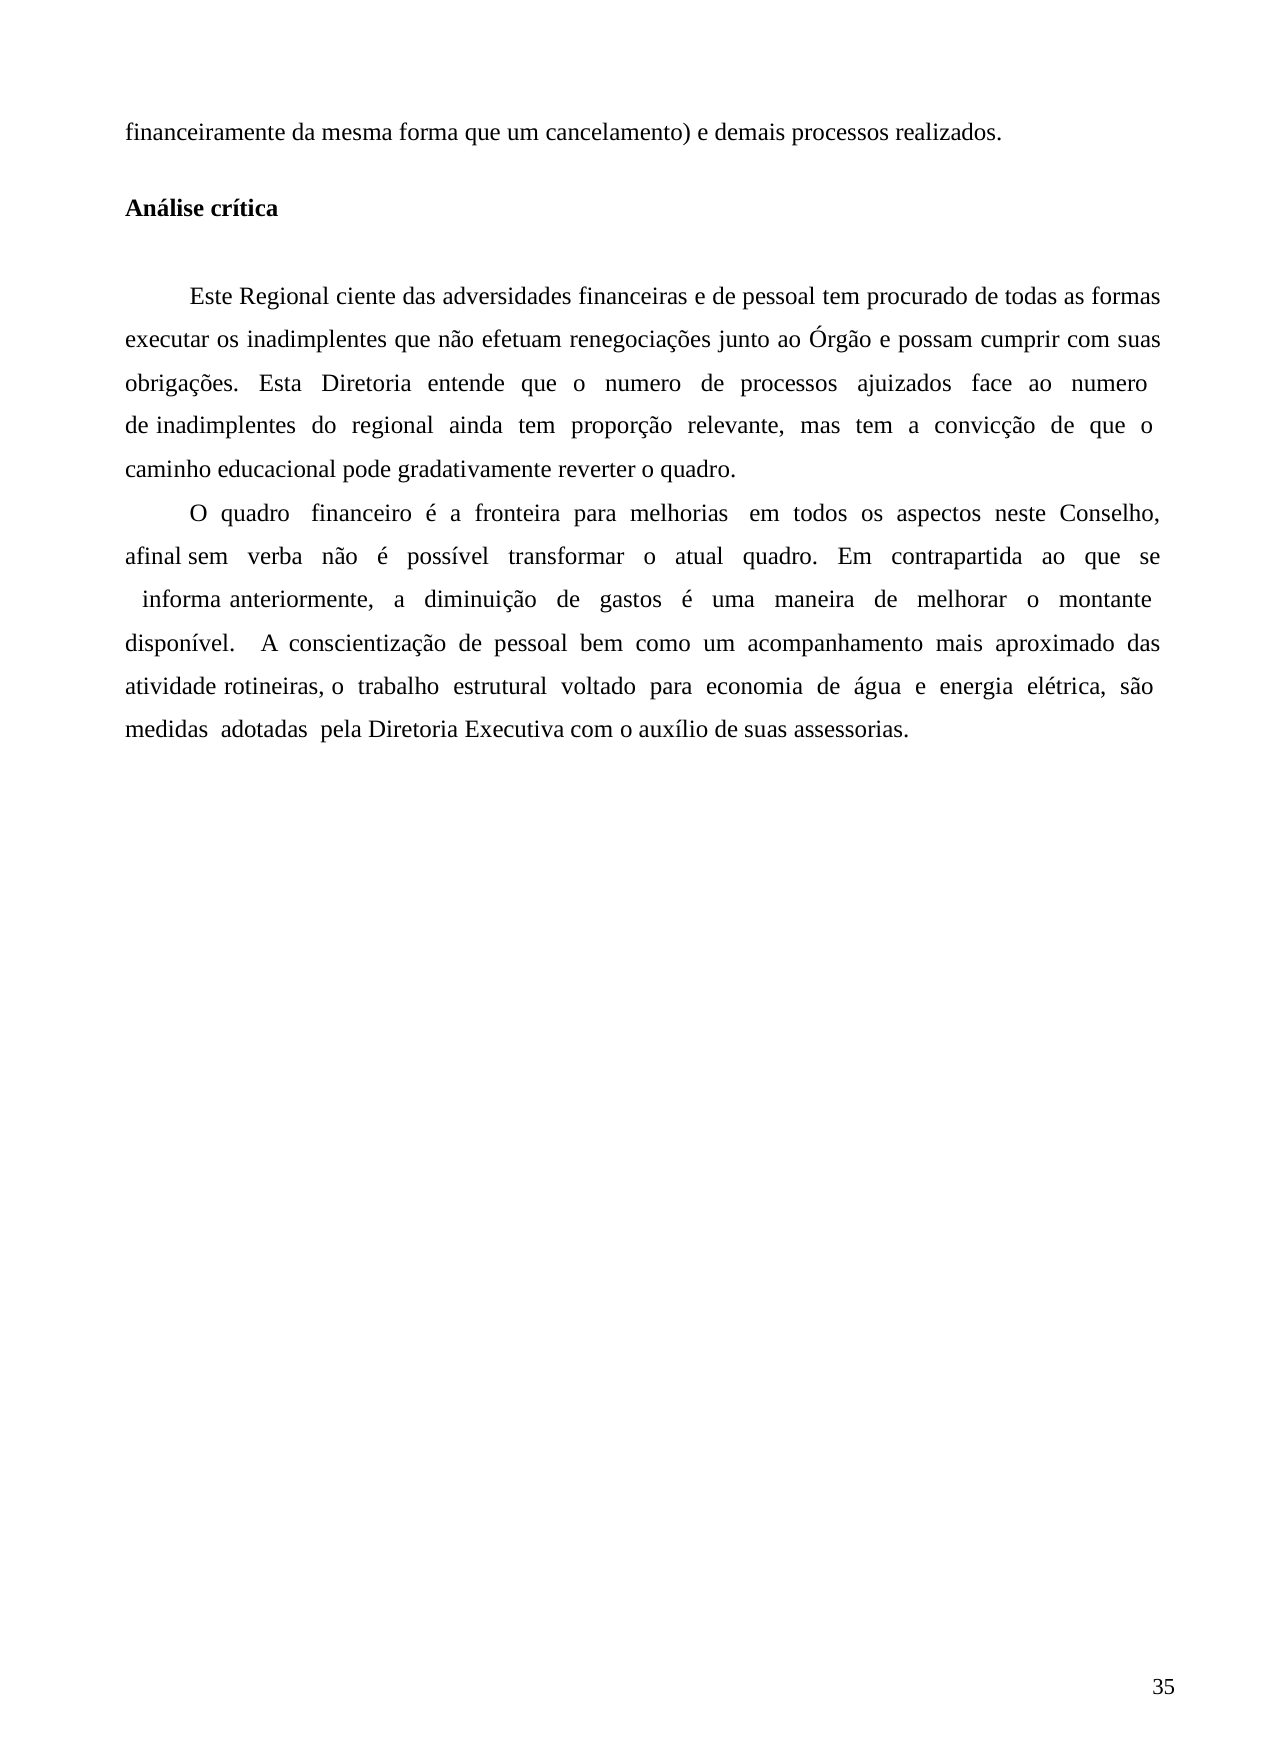

financeiramente da mesma forma que um cancelamento) e demais processos realizados.
Análise crítica
Este Regional ciente das adversidades financeiras e de pessoal tem procurado de todas as formas executar os inadimplentes que não efetuam renegociações junto ao Órgão e possam cumprir com suas obrigações. Esta Diretoria entende que o numero de processos ajuizados face ao numero de inadimplentes do regional ainda tem proporção relevante, mas tem a convicção de que o caminho educacional pode gradativamente reverter o quadro.
O quadro financeiro é a fronteira para melhorias em todos os aspectos neste Conselho, afinal sem verba não é possível transformar o atual quadro. Em contrapartida ao que se informa anteriormente, a diminuição de gastos é uma maneira de melhorar o montante disponível. A conscientização de pessoal bem como um acompanhamento mais aproximado das atividade rotineiras, o trabalho estrutural voltado para economia de água e energia elétrica, são medidas adotadas pela Diretoria Executiva com o auxílio de suas assessorias.